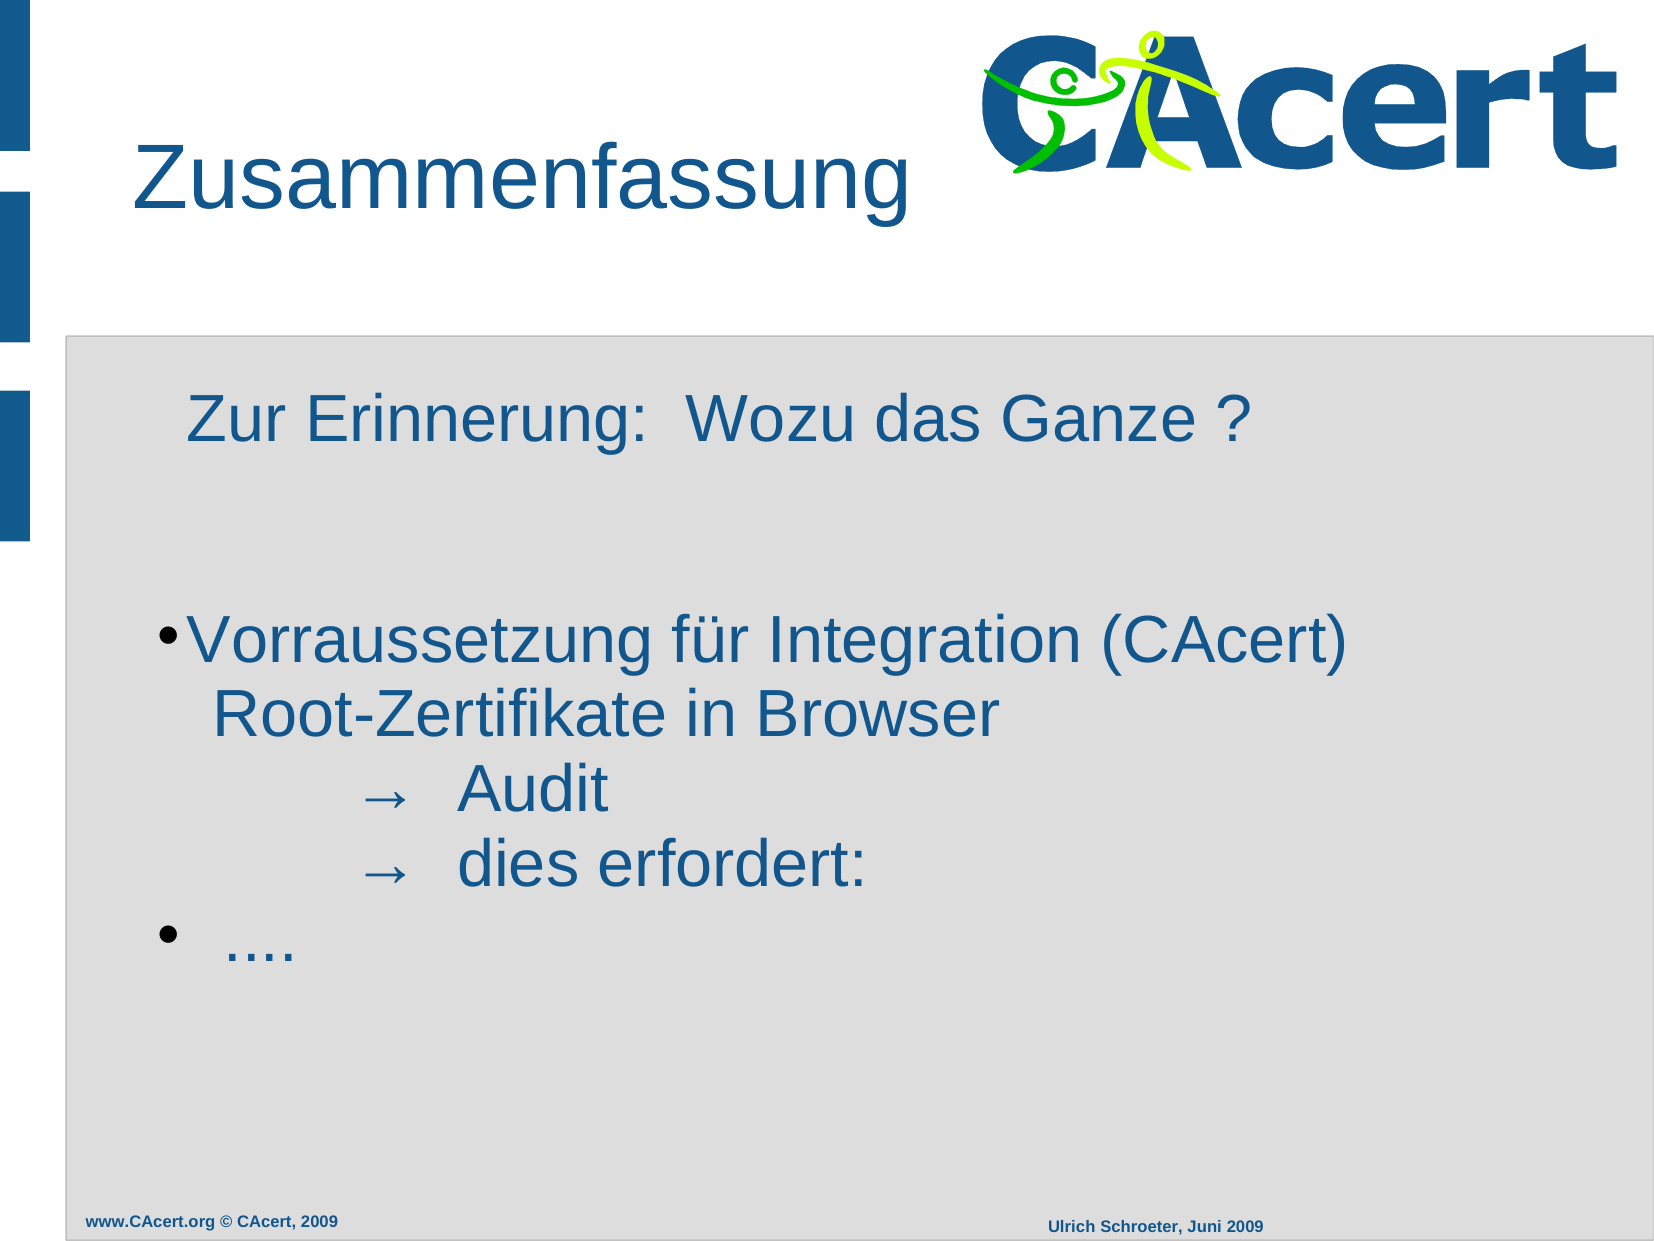

Zusammenfassung
Zur Erinnerung: Wozu das Ganze ?
Vorraussetzung für Integration (CAcert)
 Root-Zertifikate in Browser
 → Audit
 → dies erfordert:
 ....